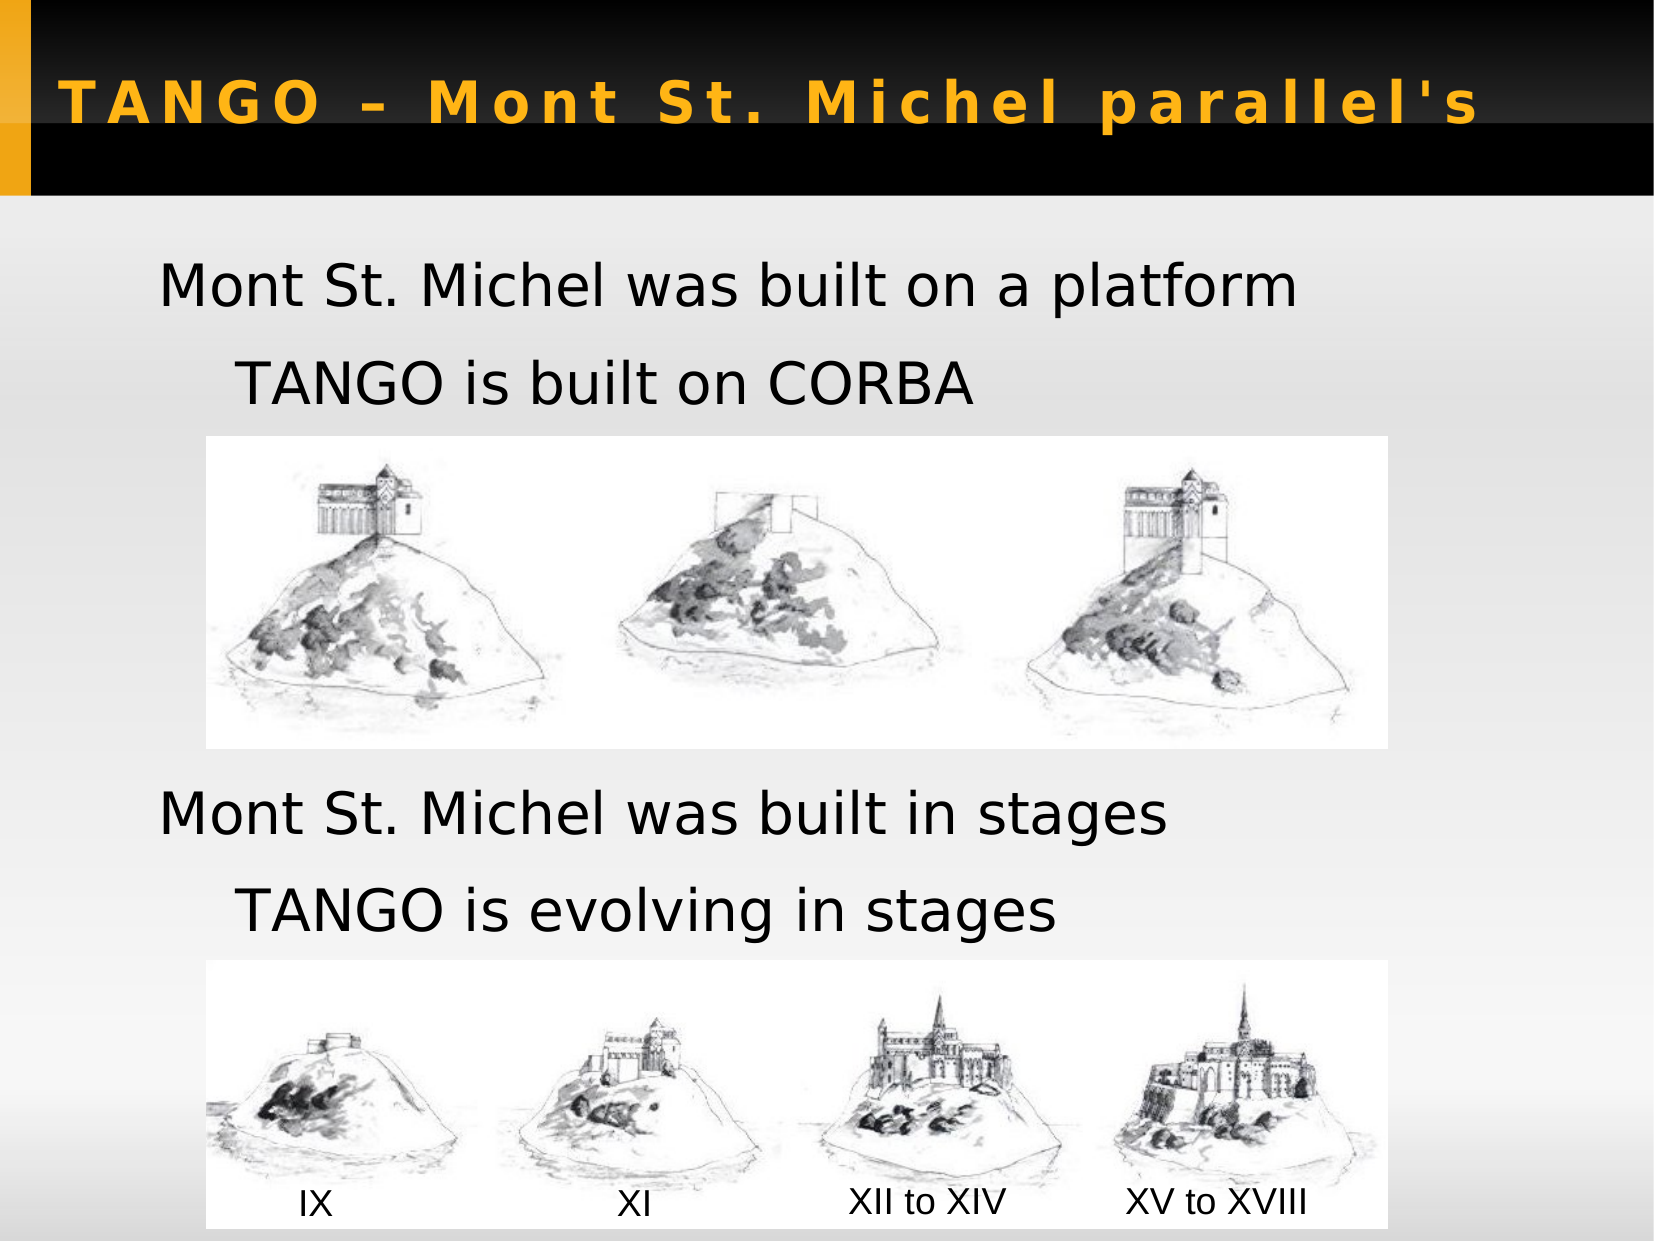

# TANGO – Mont St. Michel parallel's
Mont St. Michel was built on a platform
TANGO is built on CORBA
Mont St. Michel was built in stages
TANGO is evolving in stages
XII to XIV
XV to XVIII
IX
XI